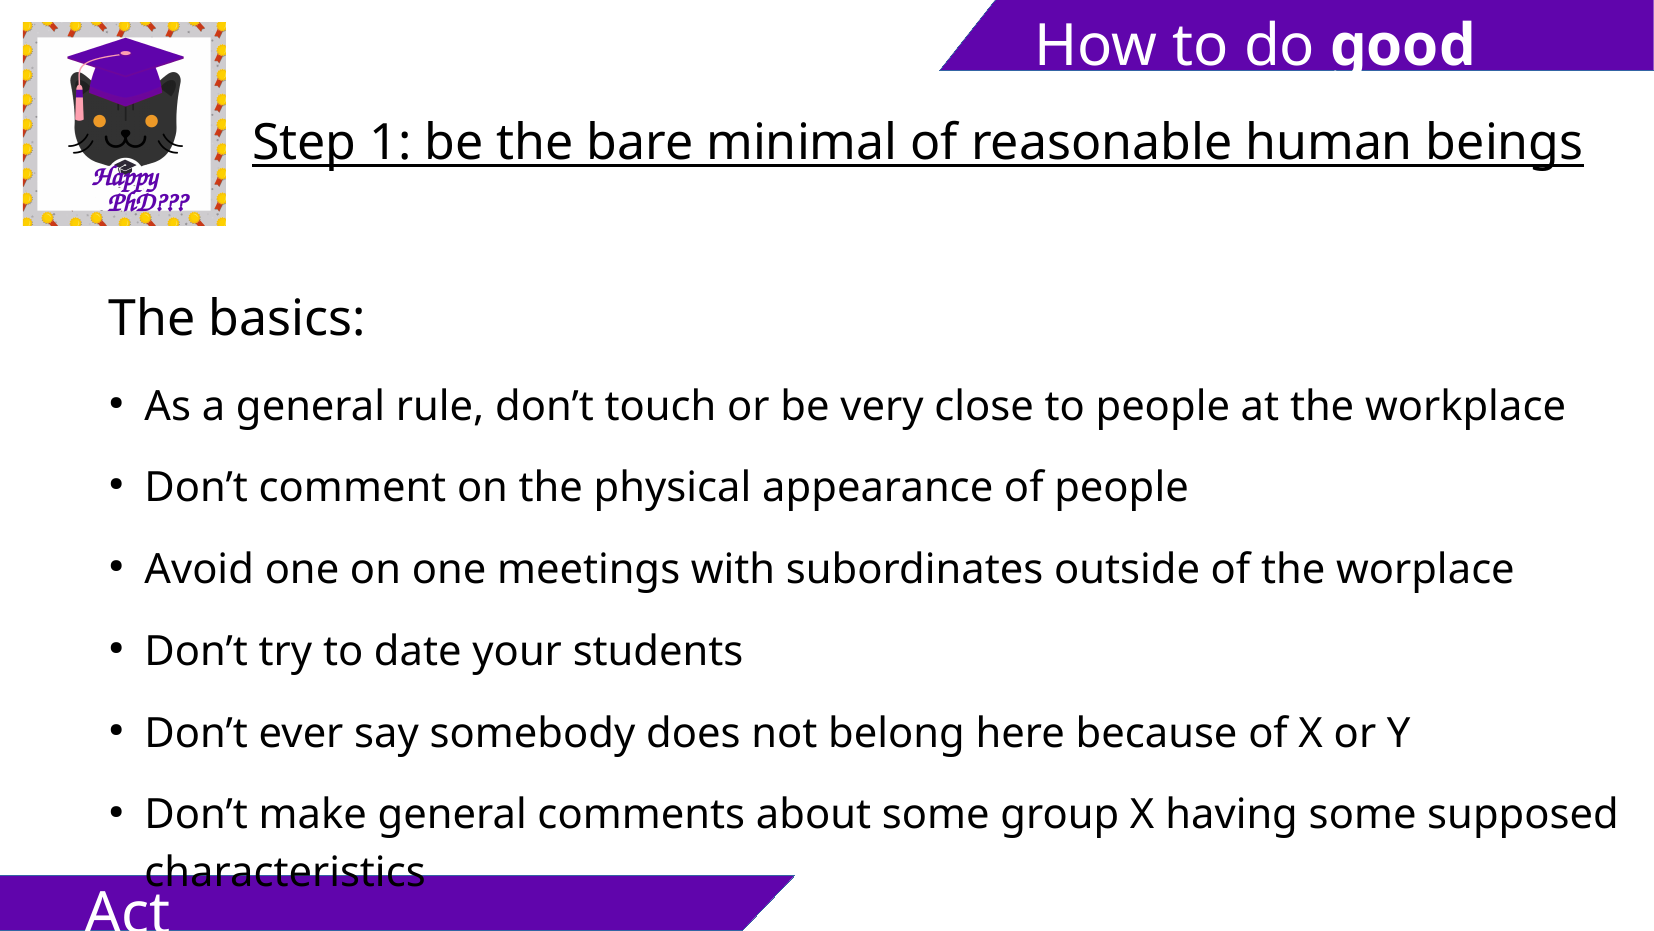

Step 1: be the bare minimal of reasonable human beings
The basics:
As a general rule, don’t touch or be very close to people at the workplace
Don’t comment on the physical appearance of people
Avoid one on one meetings with subordinates outside of the worplace
Don’t try to date your students
Don’t ever say somebody does not belong here because of X or Y
Don’t make general comments about some group X having some supposed characteristics
...
Act